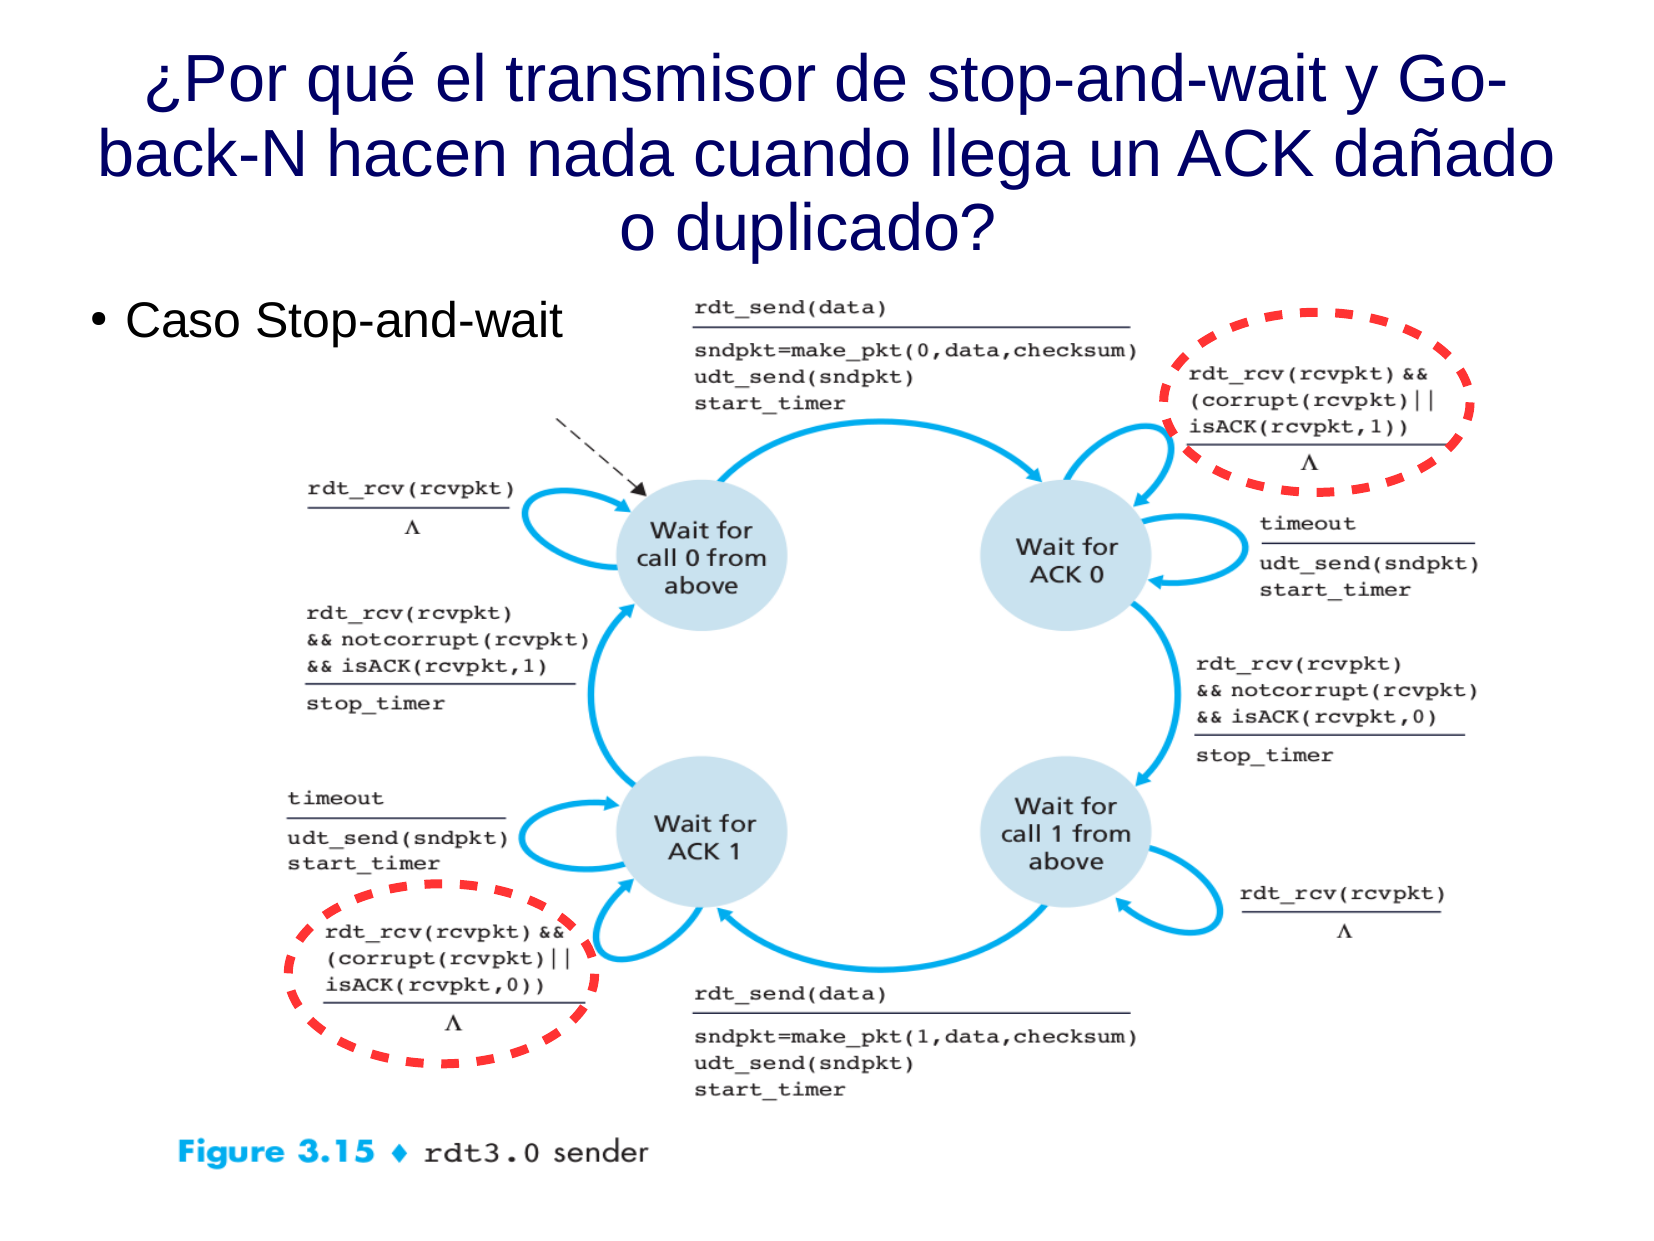

# ¿Por qué el transmisor de stop-and-wait y Go-back-N hacen nada cuando llega un ACK dañado o duplicado?
Caso Stop-and-wait